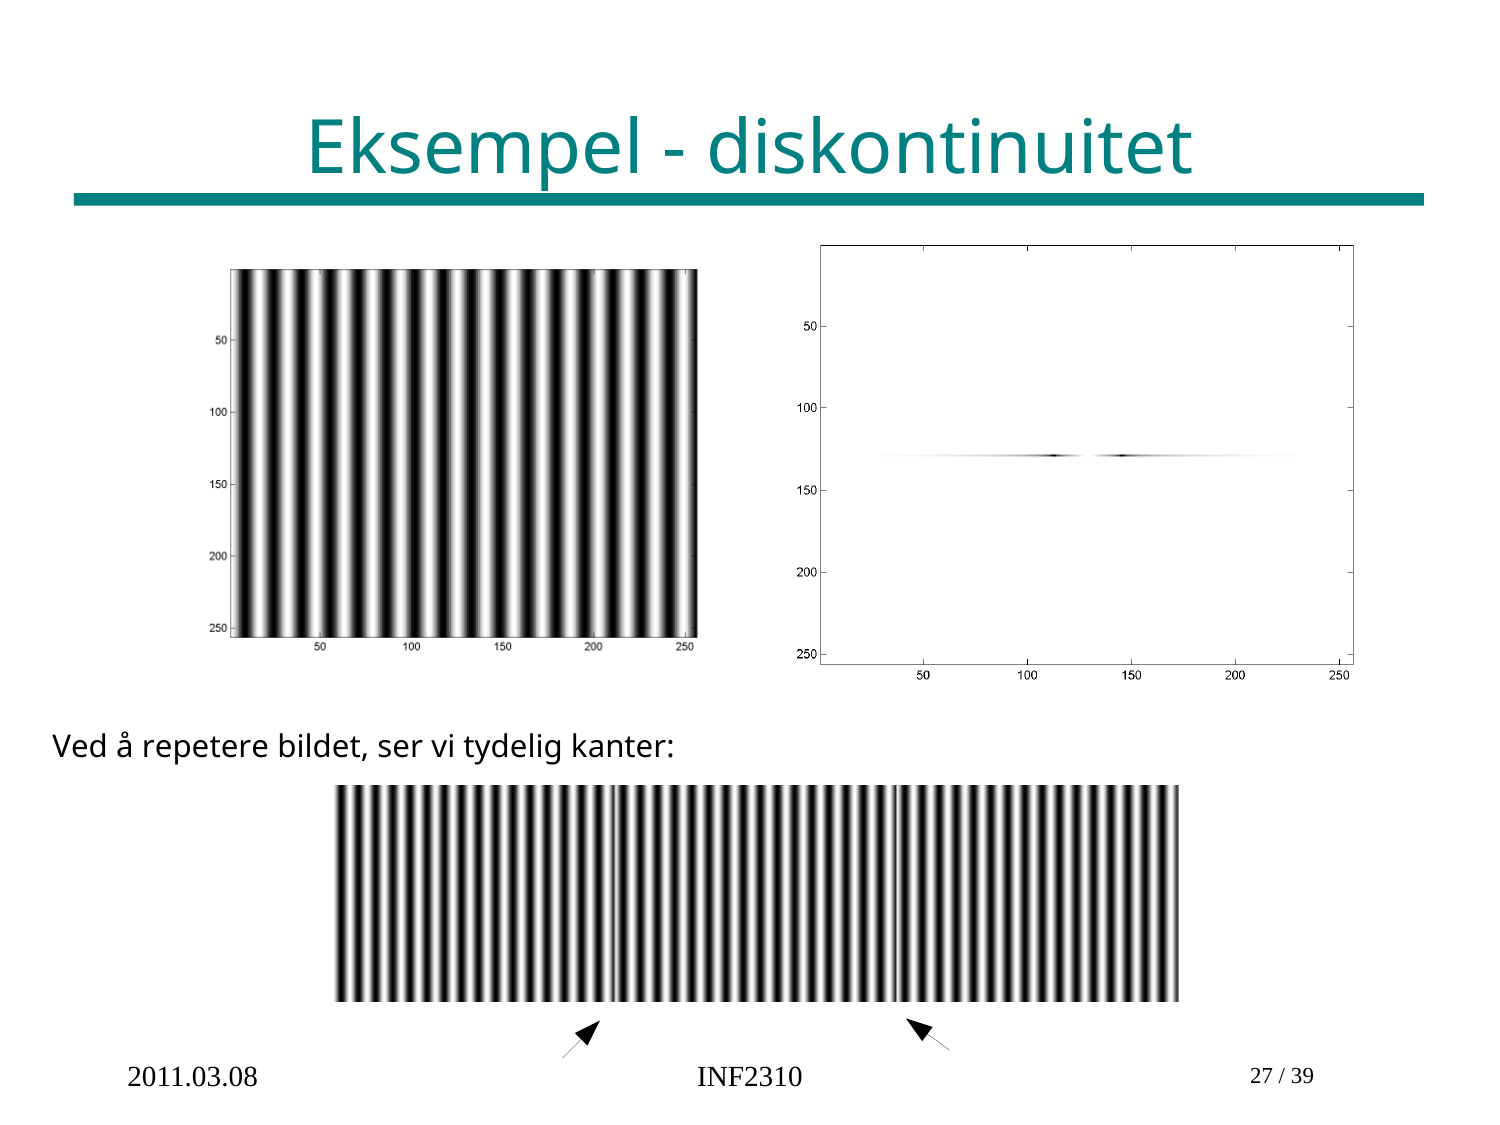

# Eksempel - diskontinuitet
Ved å repetere bildet, ser vi tydelig kanter:
2011.03.08XXX
INF2310